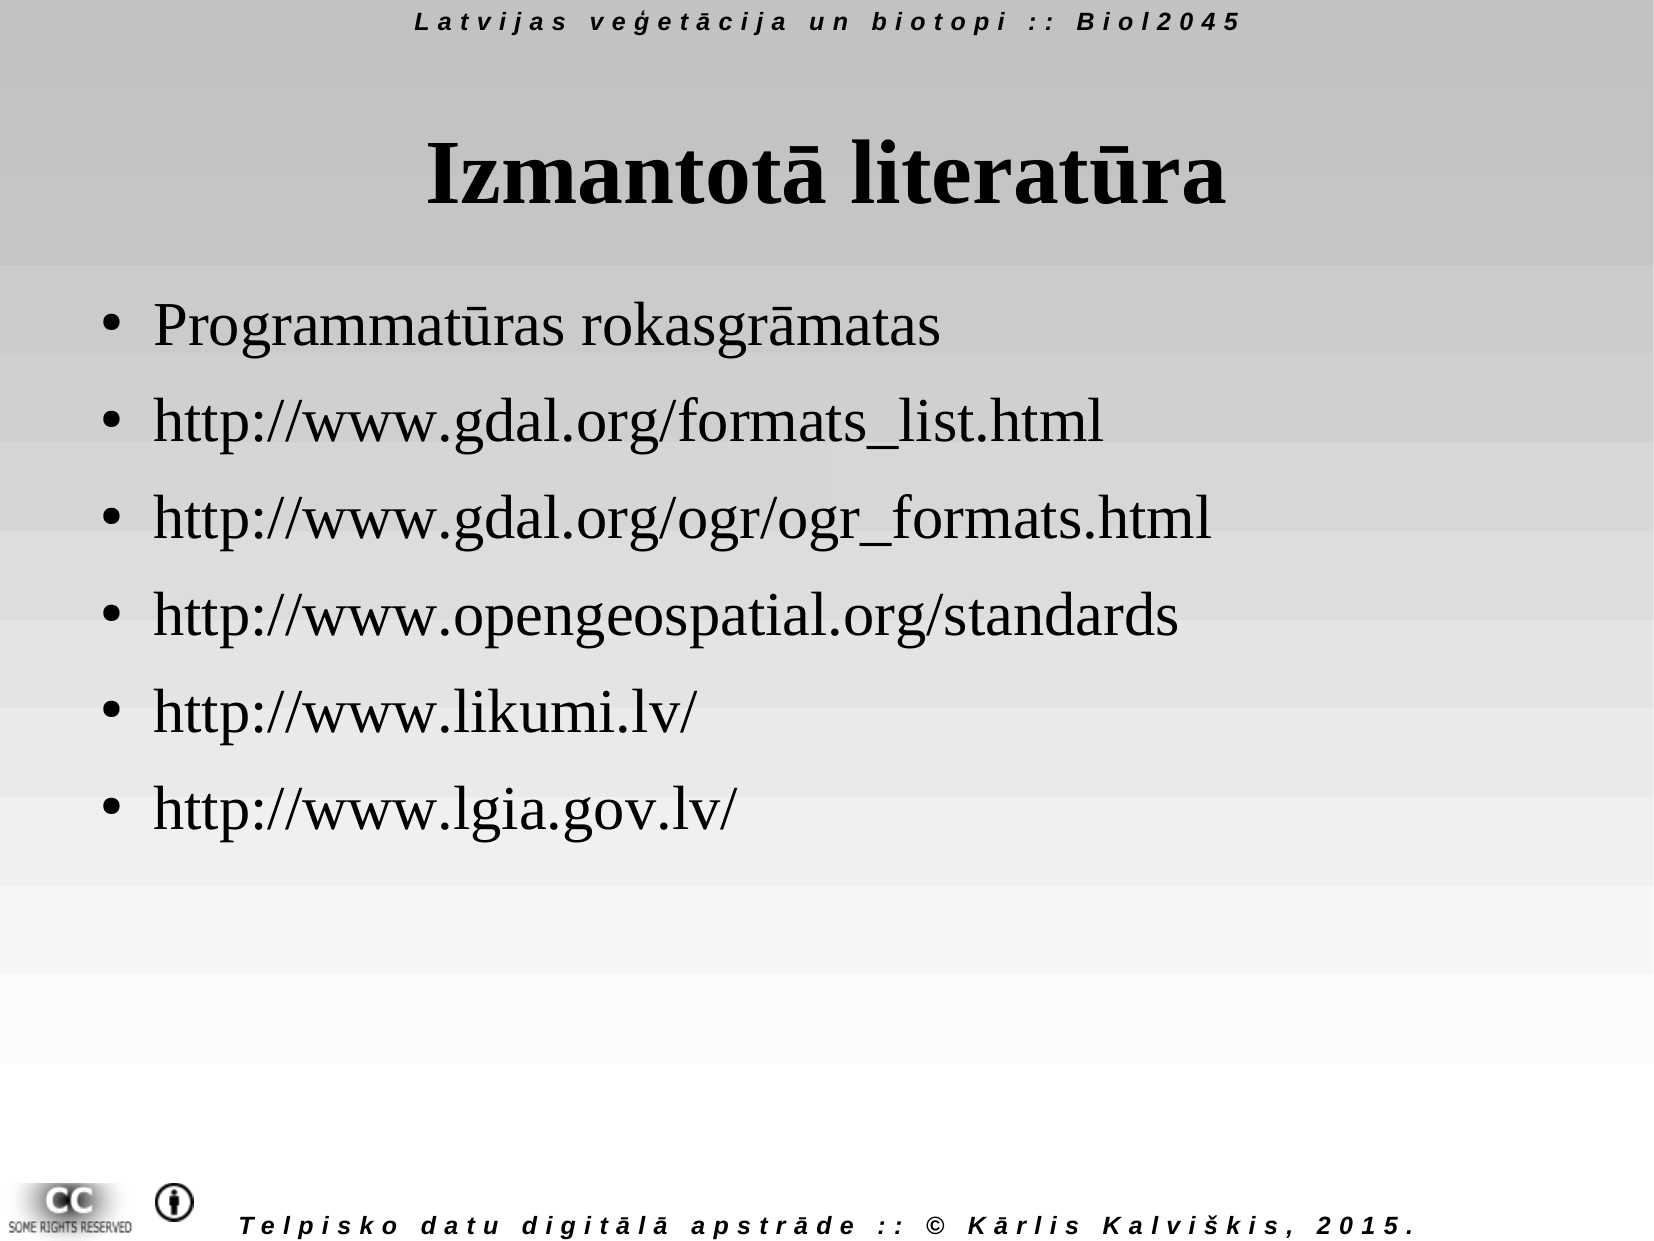

# Izmantotā literatūra
Programmatūras rokasgrāmatas
http://www.gdal.org/formats_list.html
http://www.gdal.org/ogr/ogr_formats.html
http://www.opengeospatial.org/standards
http://www.likumi.lv/
http://www.lgia.gov.lv/